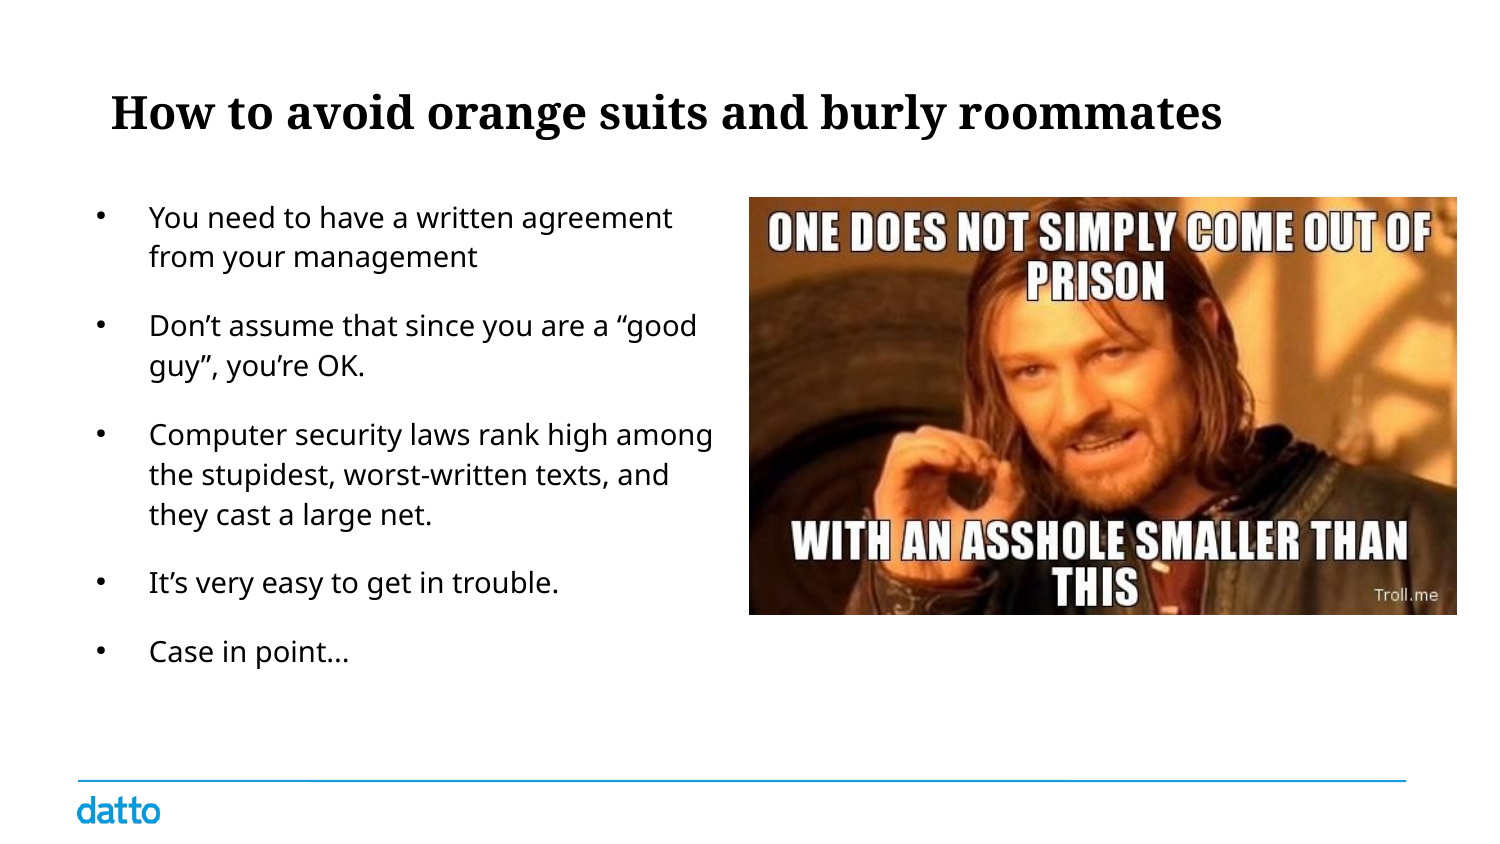

# How to avoid orange suits and burly roommates
You need to have a written agreement from your management
Don’t assume that since you are a “good guy”, you’re OK.
Computer security laws rank high among the stupidest, worst-written texts, and they cast a large net.
It’s very easy to get in trouble.
Case in point...